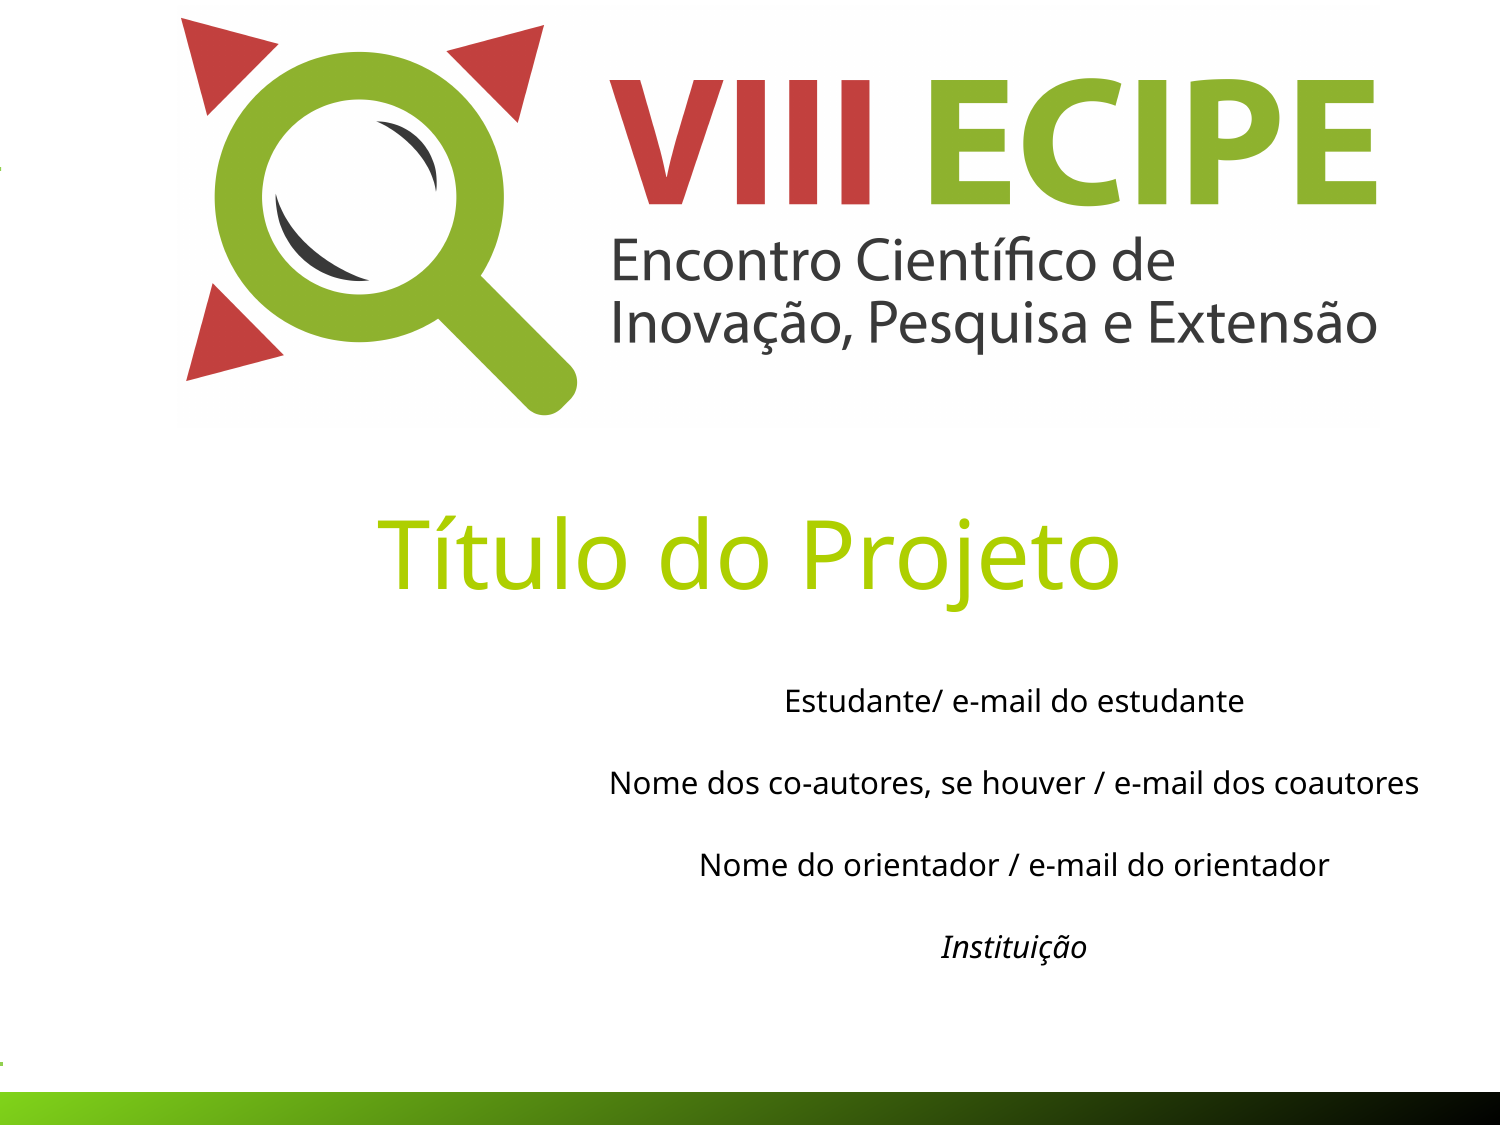

# Título do Projeto
Estudante/ e-mail do estudante
Nome dos co-autores, se houver / e-mail dos coautores
Nome do orientador / e-mail do orientador
Instituição